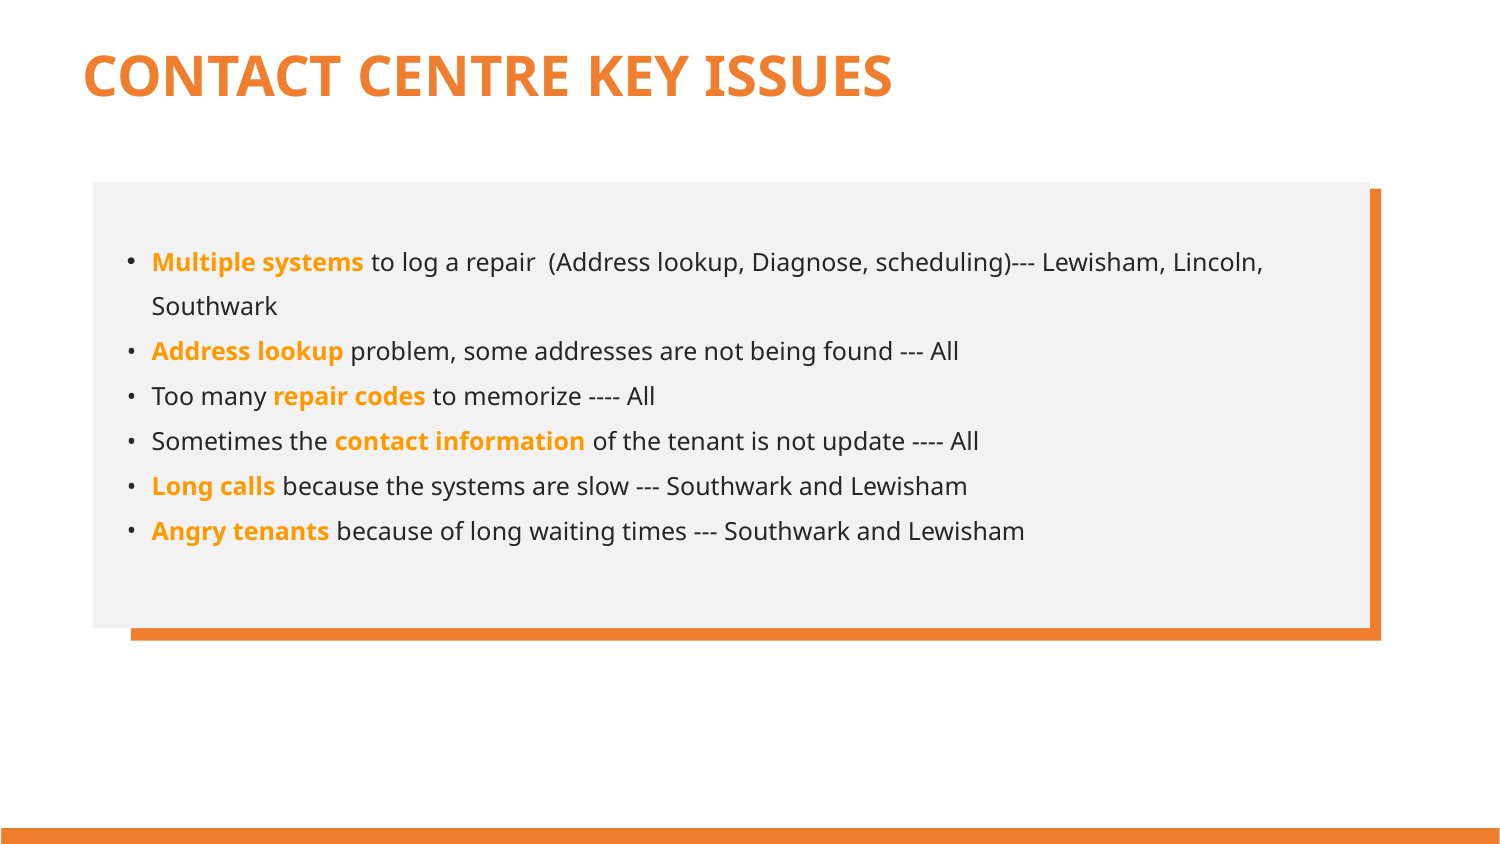

CONTACT CENTRE KEY ISSUES
Multiple systems to log a repair (Address lookup, Diagnose, scheduling)--- Lewisham, Lincoln, Southwark
Address lookup problem, some addresses are not being found --- All
Too many repair codes to memorize ---- All
Sometimes the contact information of the tenant is not update ---- All
Long calls because the systems are slow --- Southwark and Lewisham
Angry tenants because of long waiting times --- Southwark and Lewisham